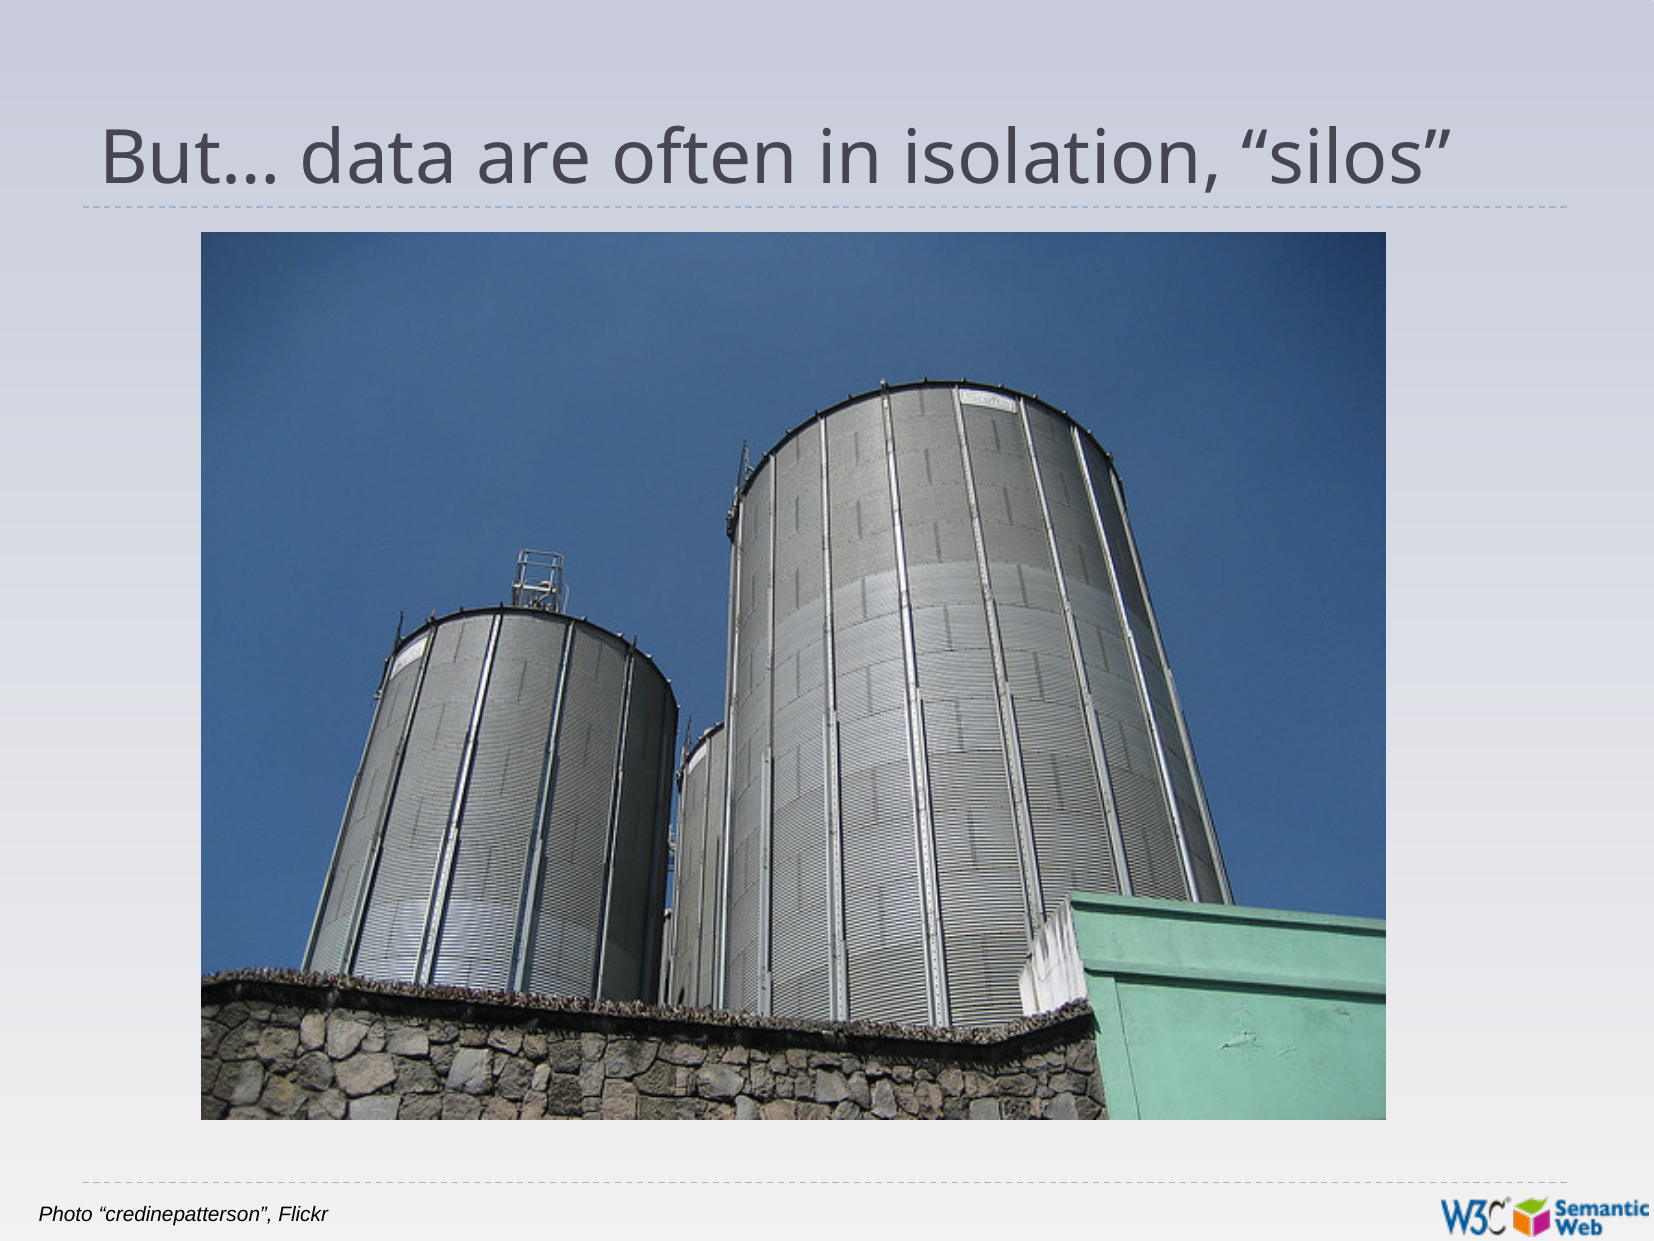

# But… data are often in isolation, “silos”
Photo “credinepatterson”, Flickr